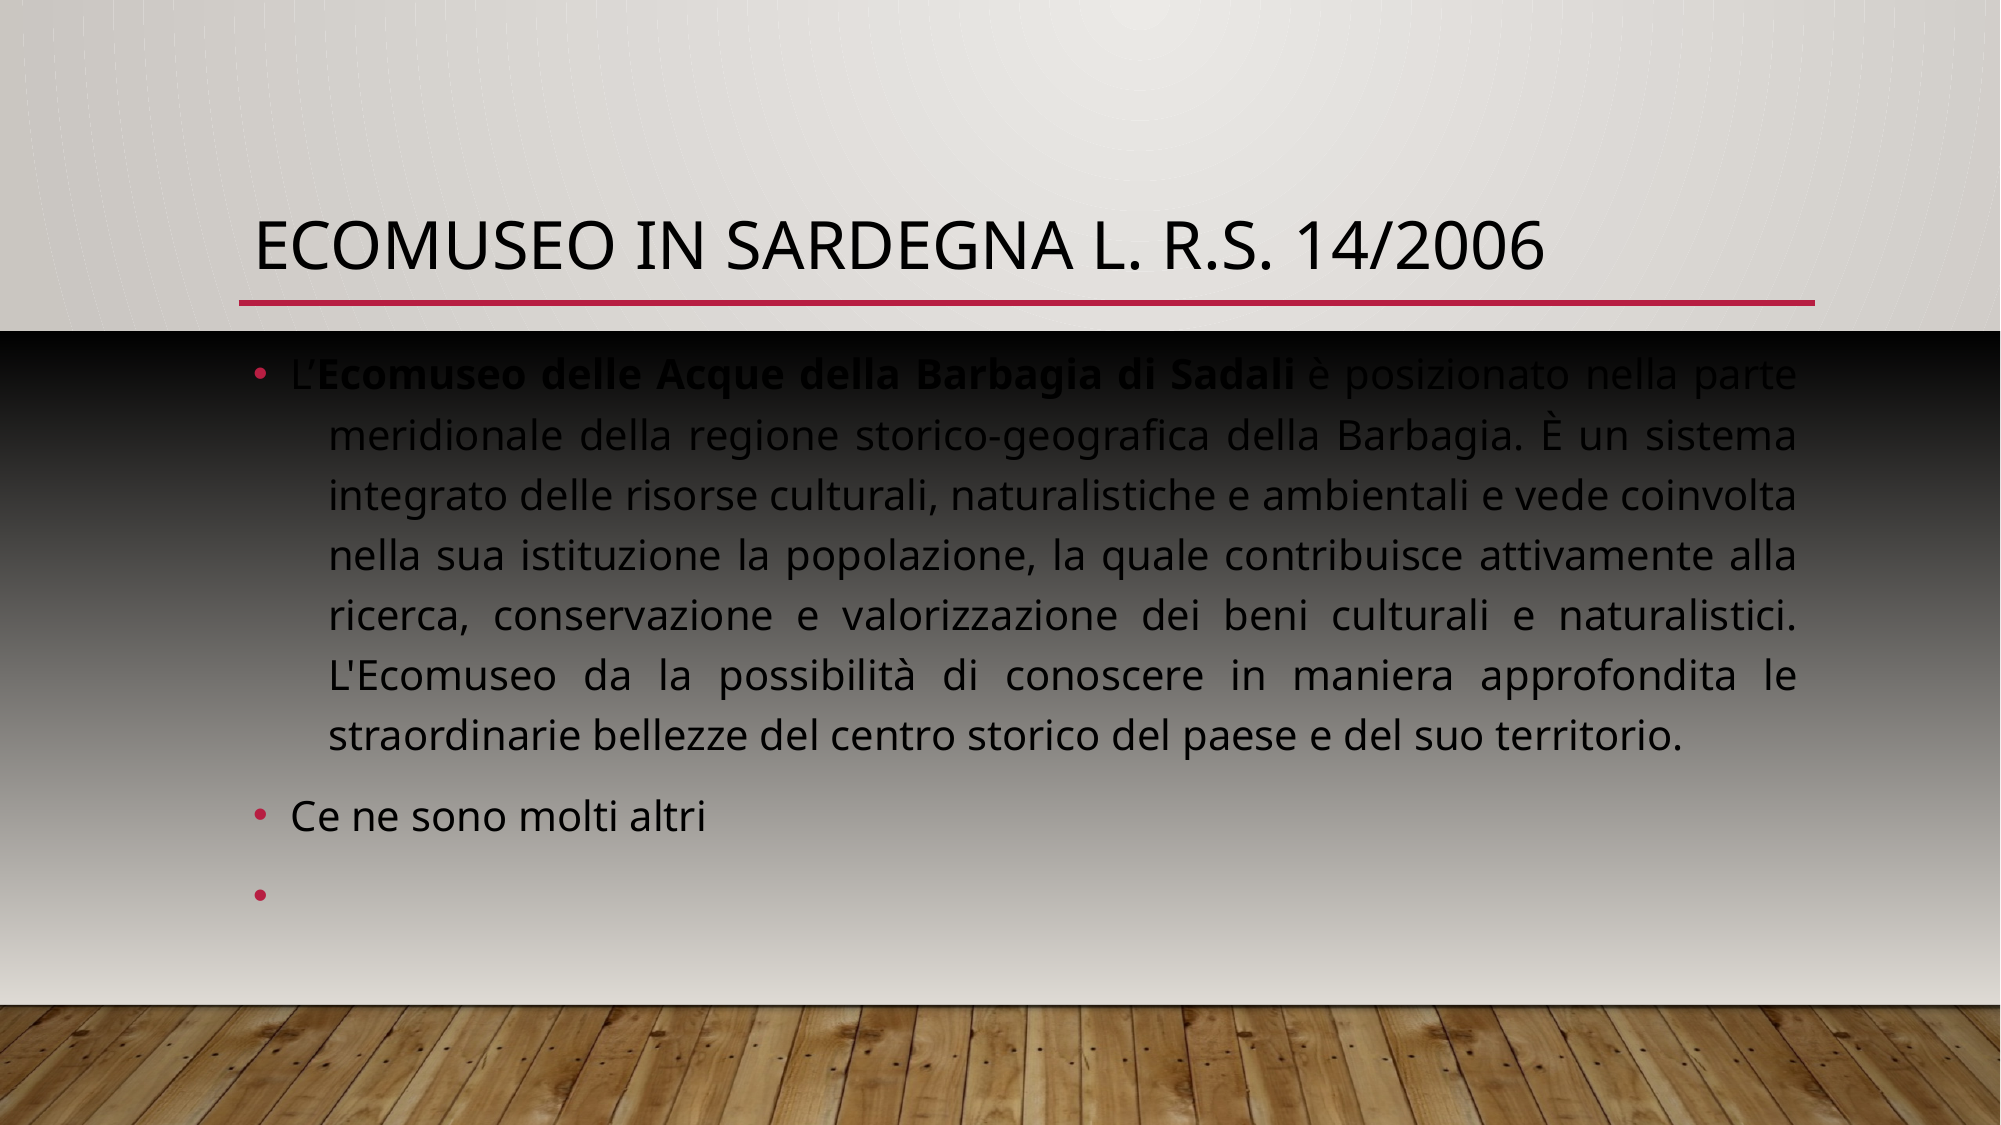

# Ecomuseo in Sardegna l. r.s. 14/2006
L’Ecomuseo delle Acque della Barbagia di Sadali è posizionato nella parte meridionale della regione storico-geografica della Barbagia. È un sistema integrato delle risorse culturali, naturalistiche e ambientali e vede coinvolta nella sua istituzione la popolazione, la quale contribuisce attivamente alla ricerca, conservazione e valorizzazione dei beni culturali e naturalistici. L'Ecomuseo da la possibilità di conoscere in maniera approfondita le straordinarie bellezze del centro storico del paese e del suo territorio.
Ce ne sono molti altri